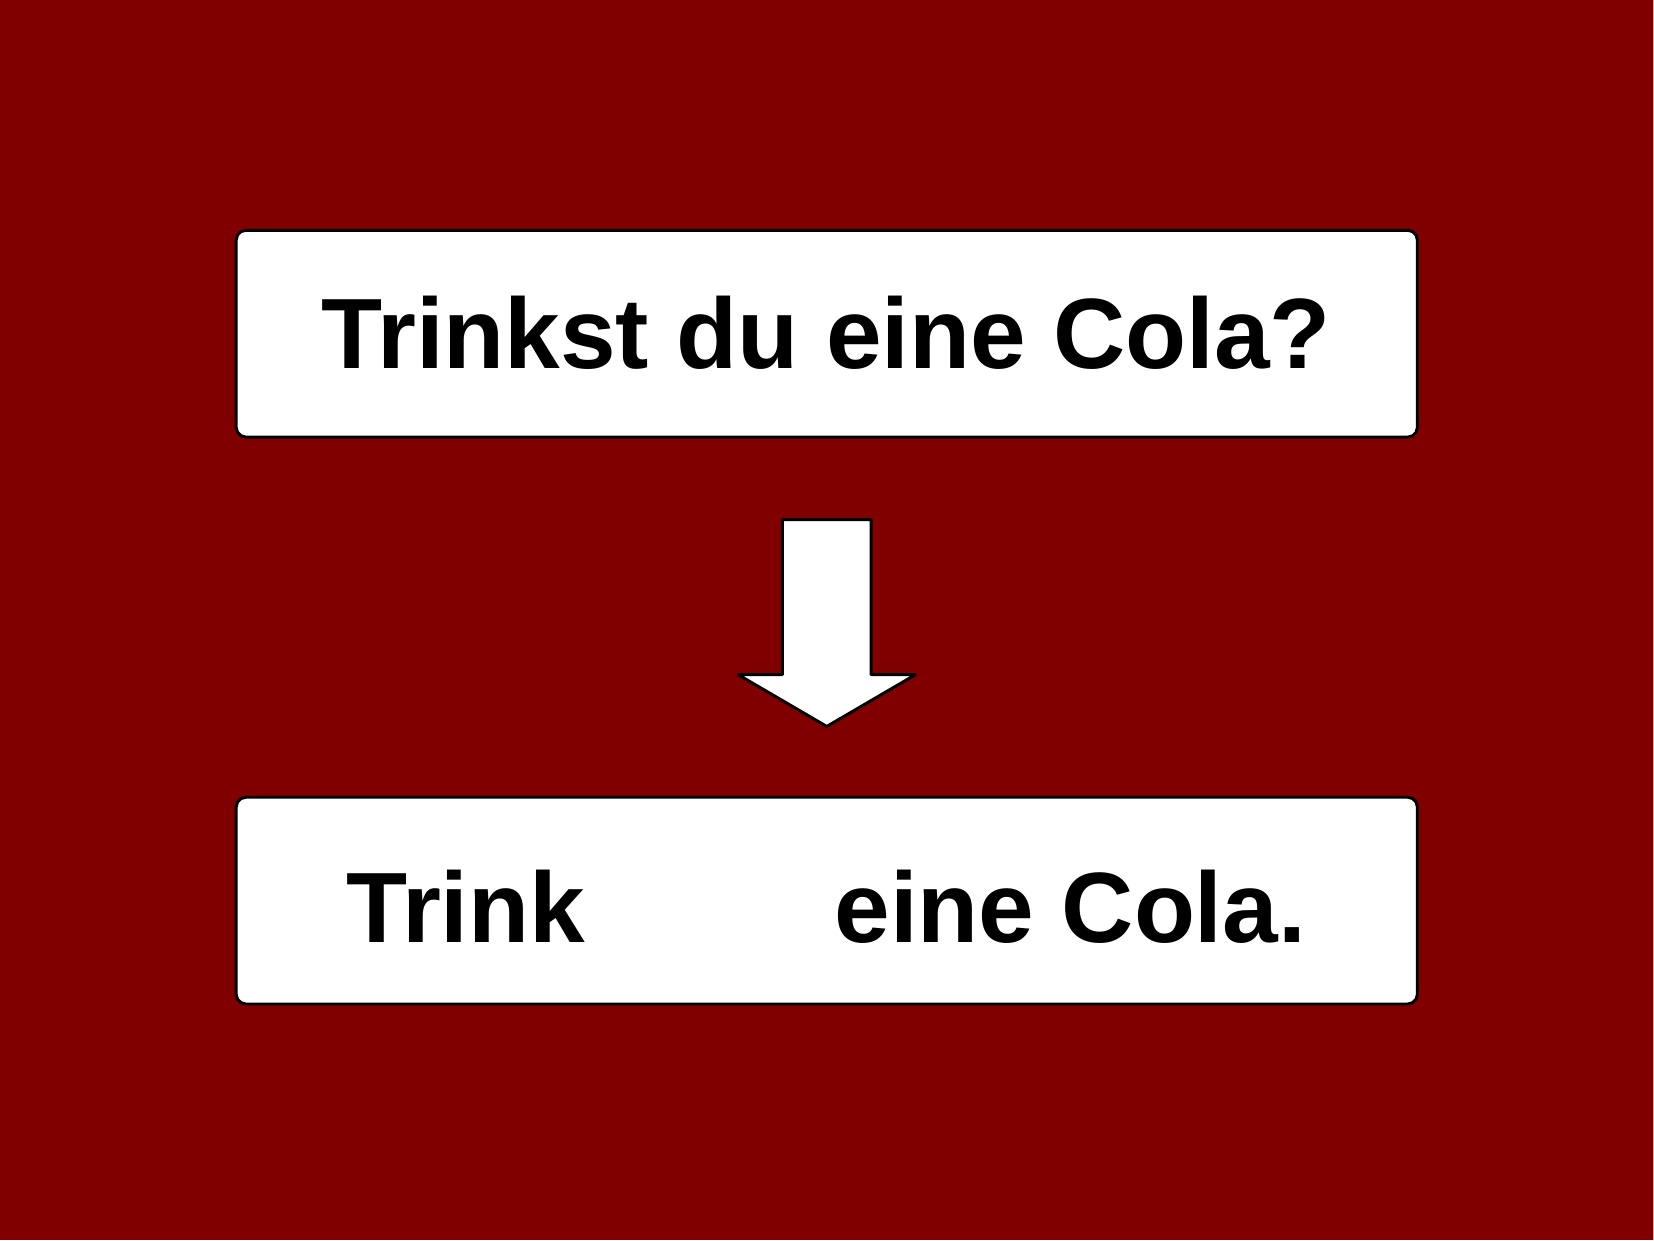

Trinkst du eine Cola?
Trink eine Cola.